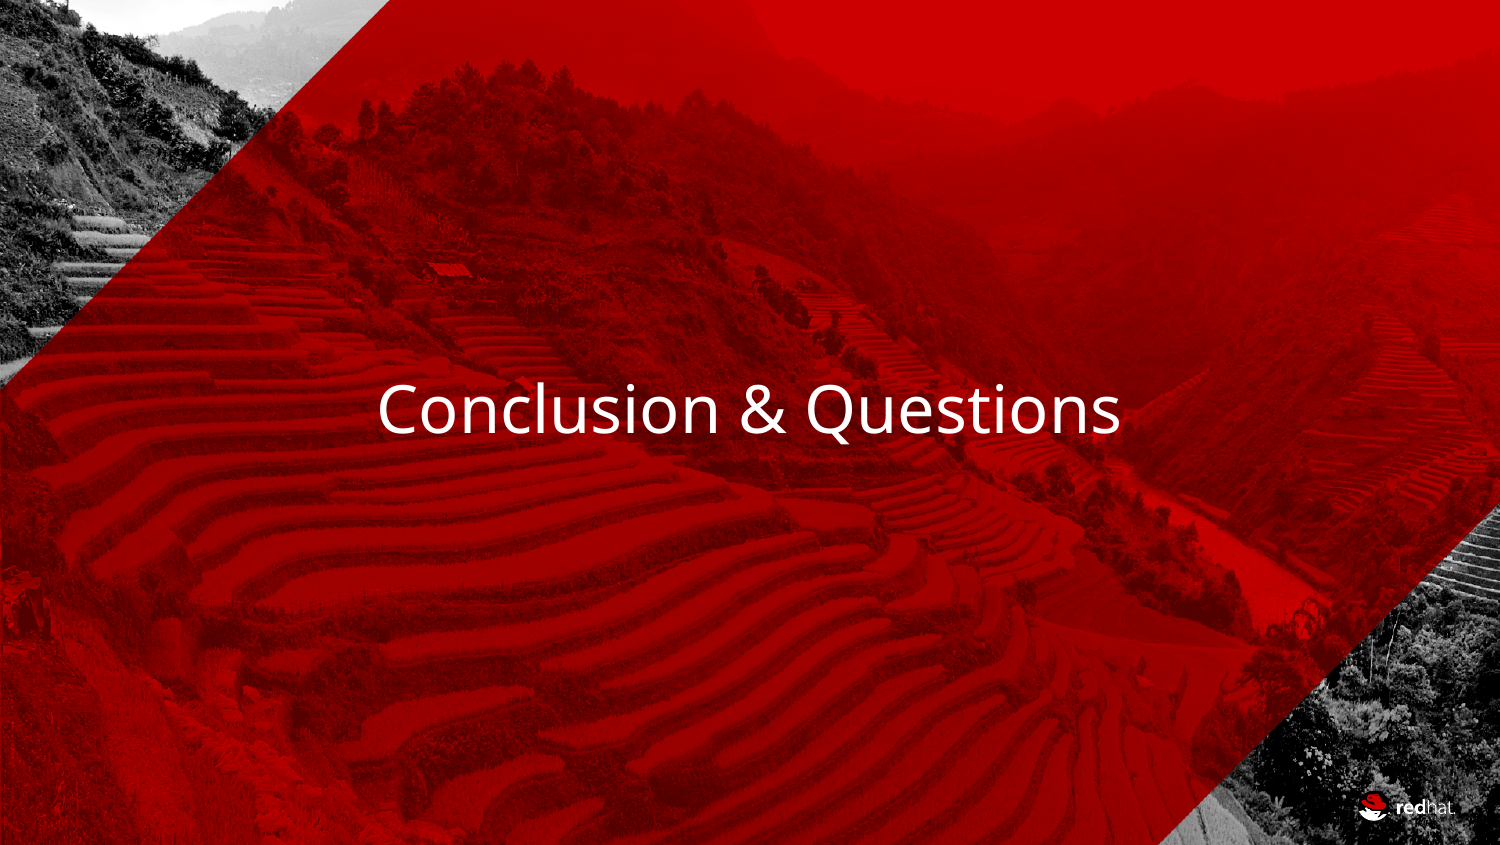

# Conclusion & Questions
INSERT DESIGNATOR, IF NEEDED
51